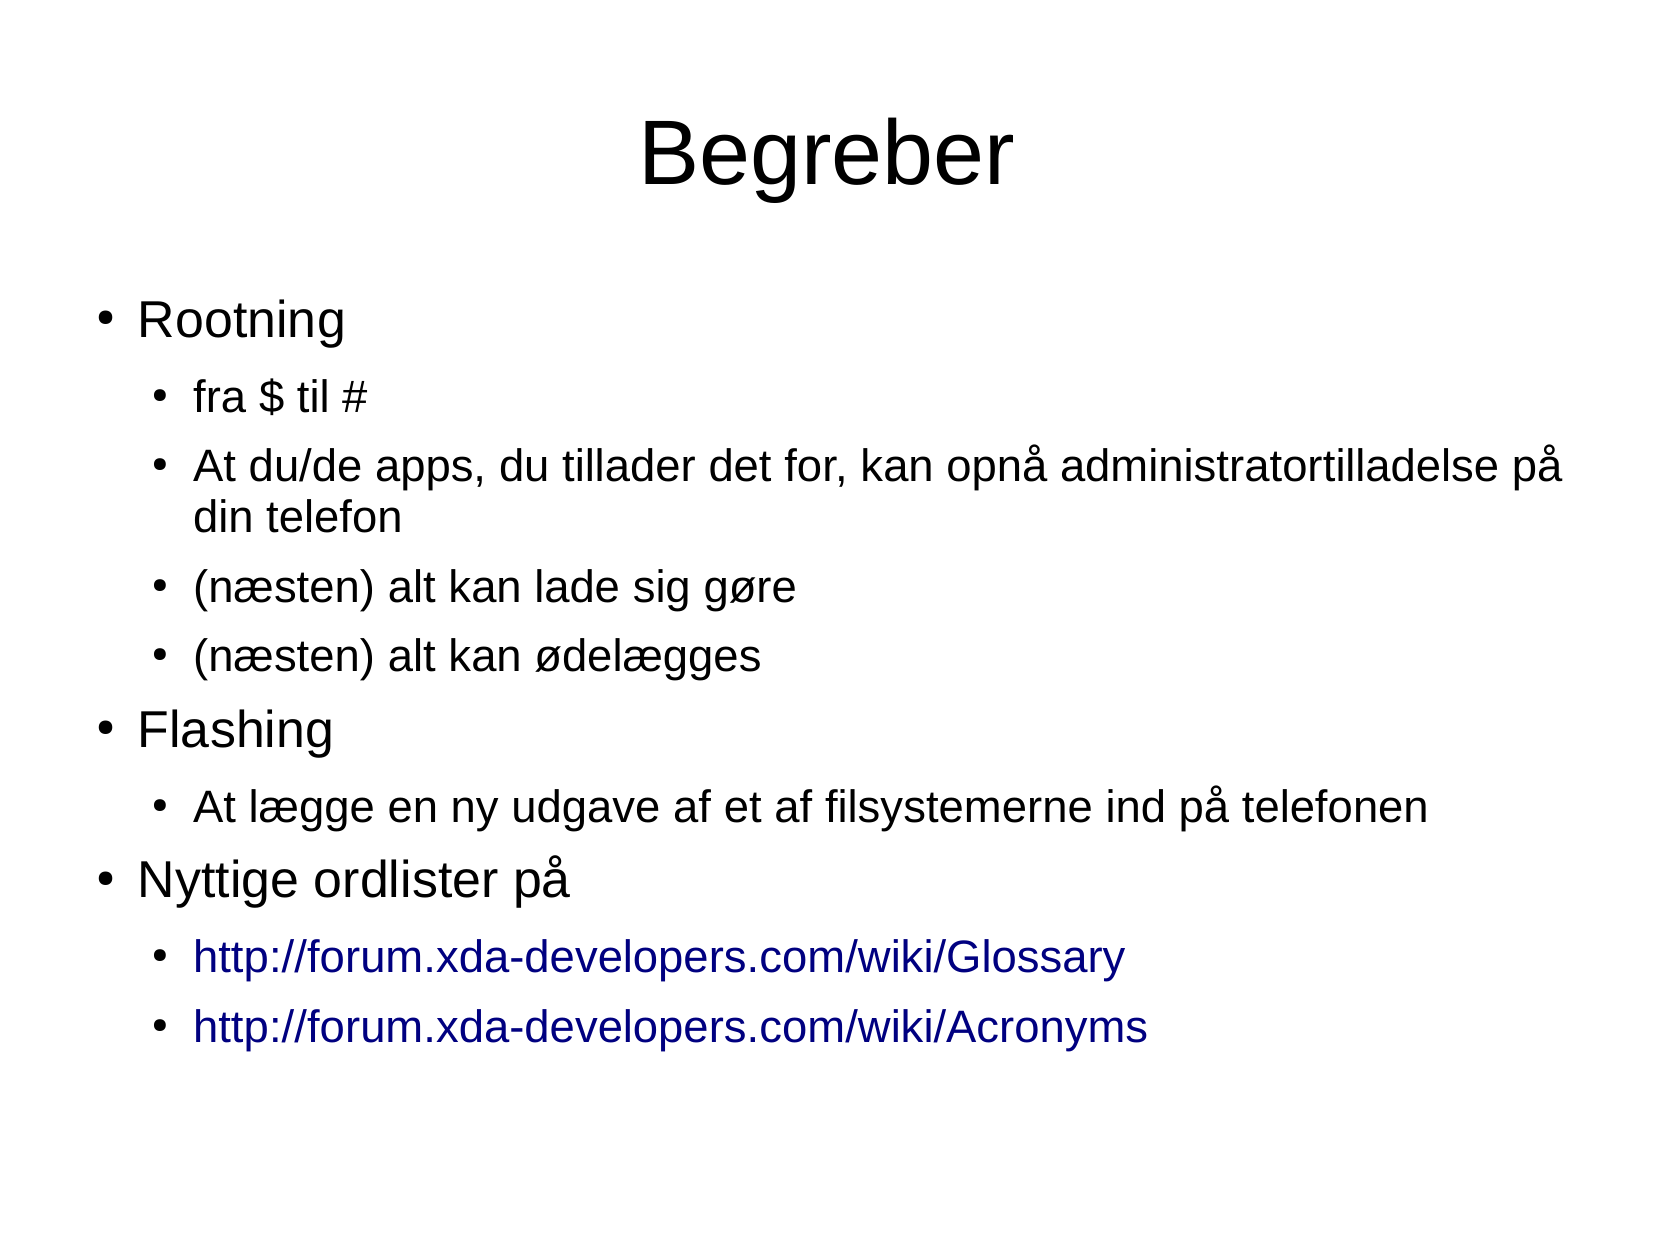

# Begreber
Rootning
fra $ til #
At du/de apps, du tillader det for, kan opnå administratortilladelse på din telefon
(næsten) alt kan lade sig gøre
(næsten) alt kan ødelægges
Flashing
At lægge en ny udgave af et af filsystemerne ind på telefonen
Nyttige ordlister på
http://forum.xda-developers.com/wiki/Glossary
http://forum.xda-developers.com/wiki/Acronyms